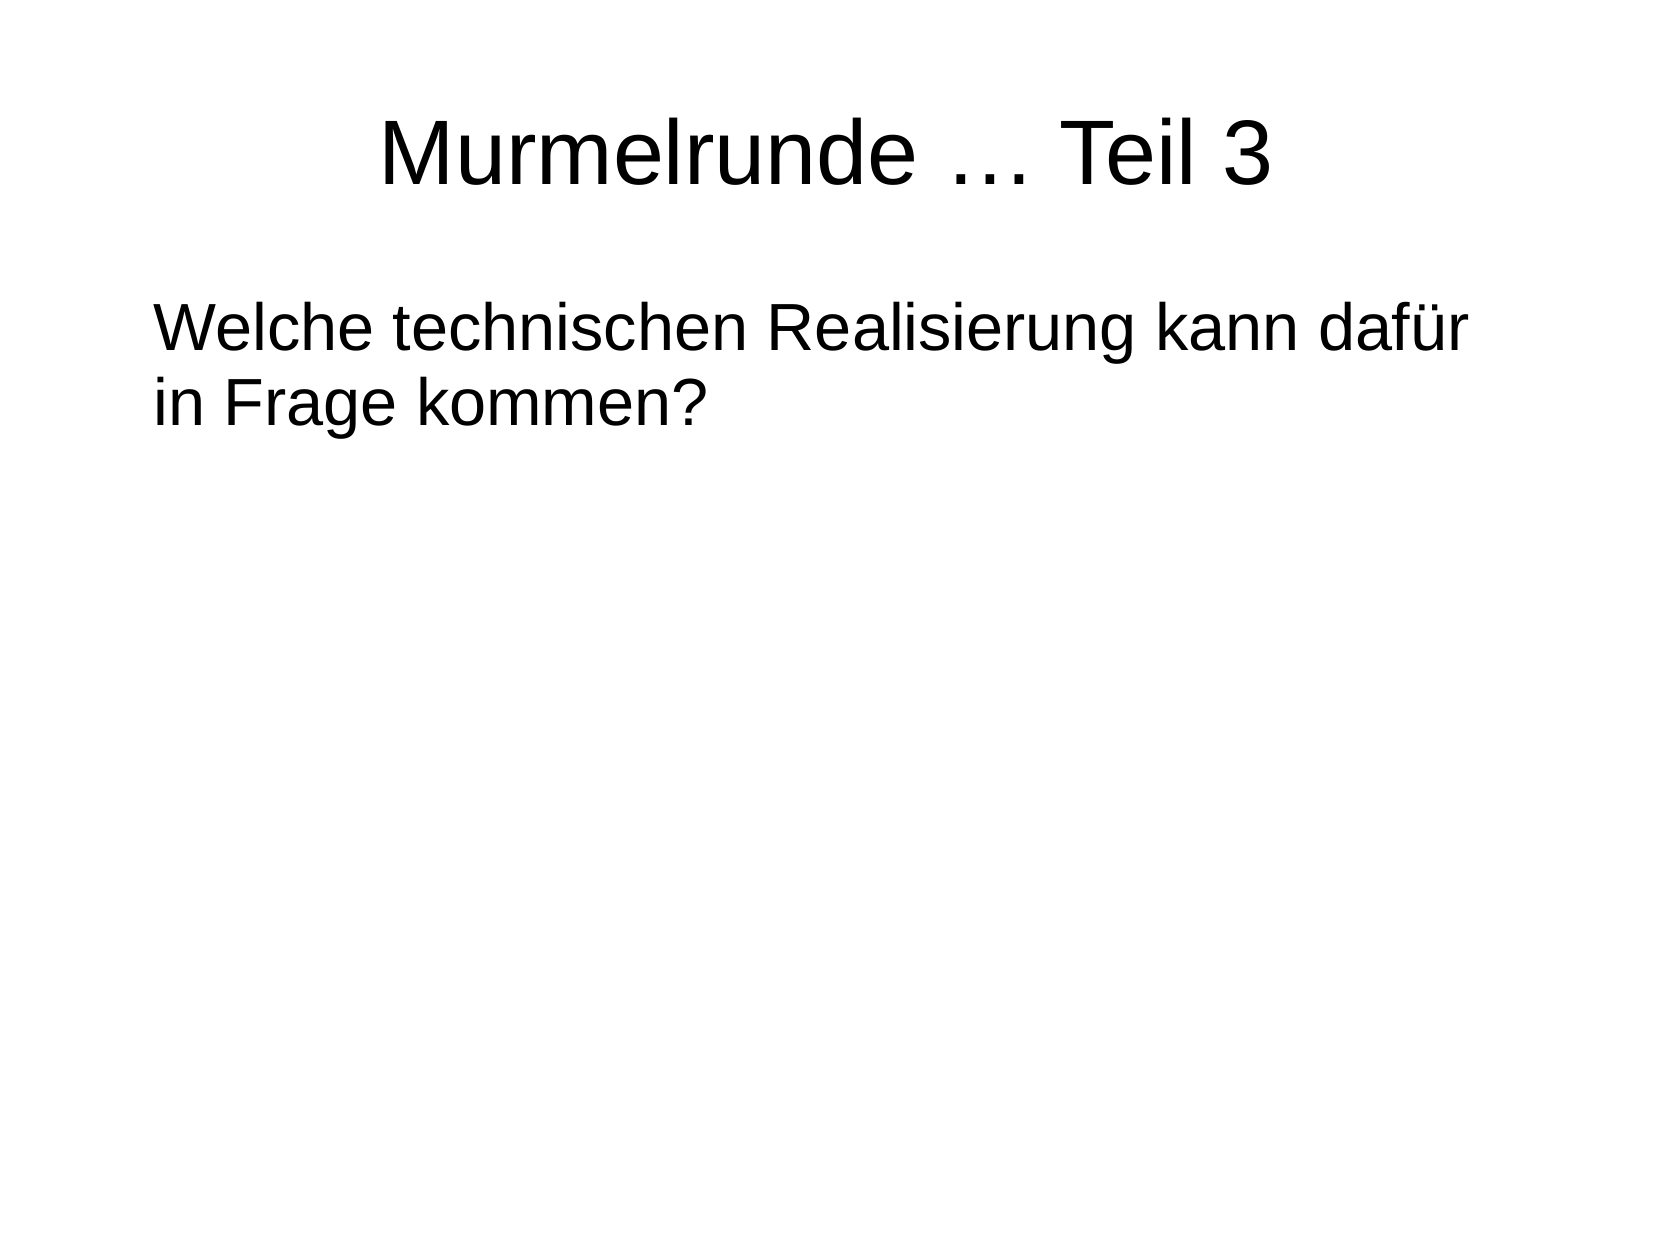

# Murmelrunde … Teil 3
Welche technischen Realisierung kann dafür in Frage kommen?